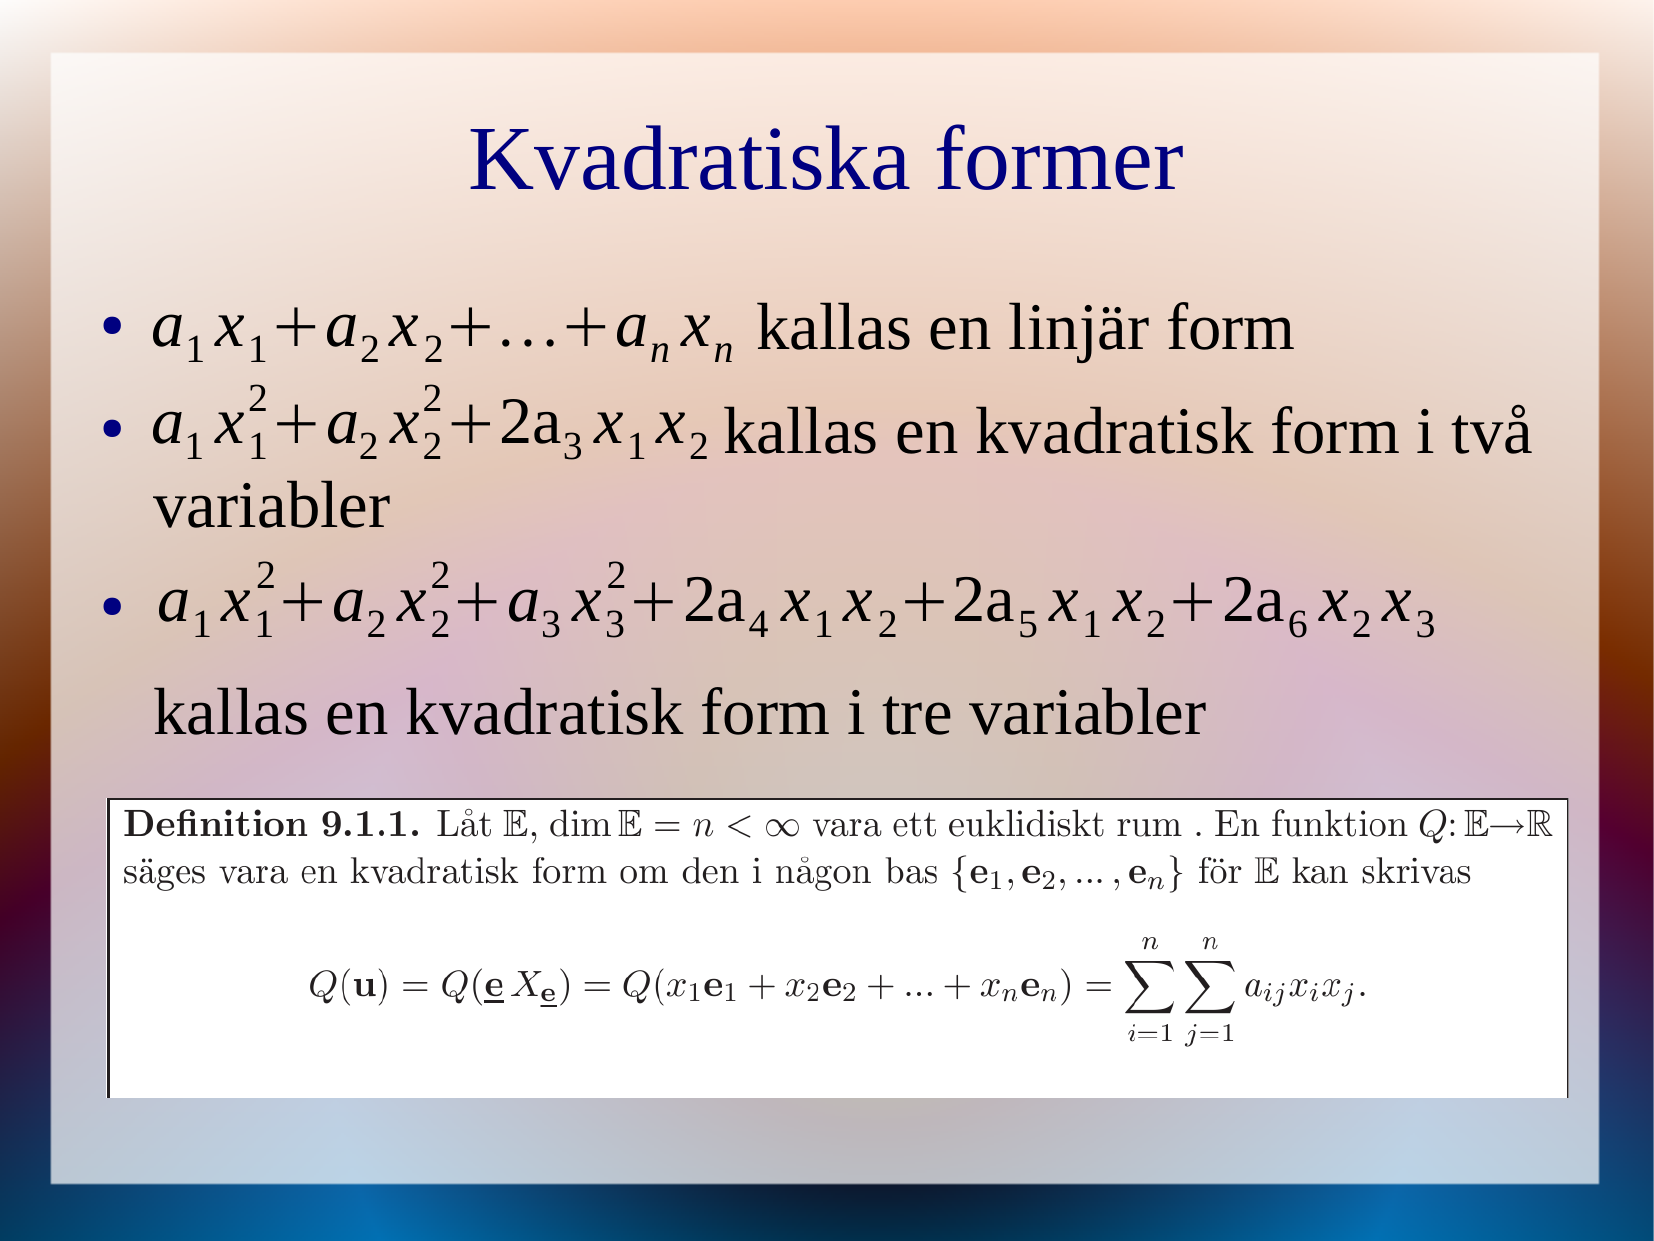

# Kvadratiska former
 kallas en linjär form
 kallas en kvadratisk form i två variabler
kallas en kvadratisk form i tre variabler